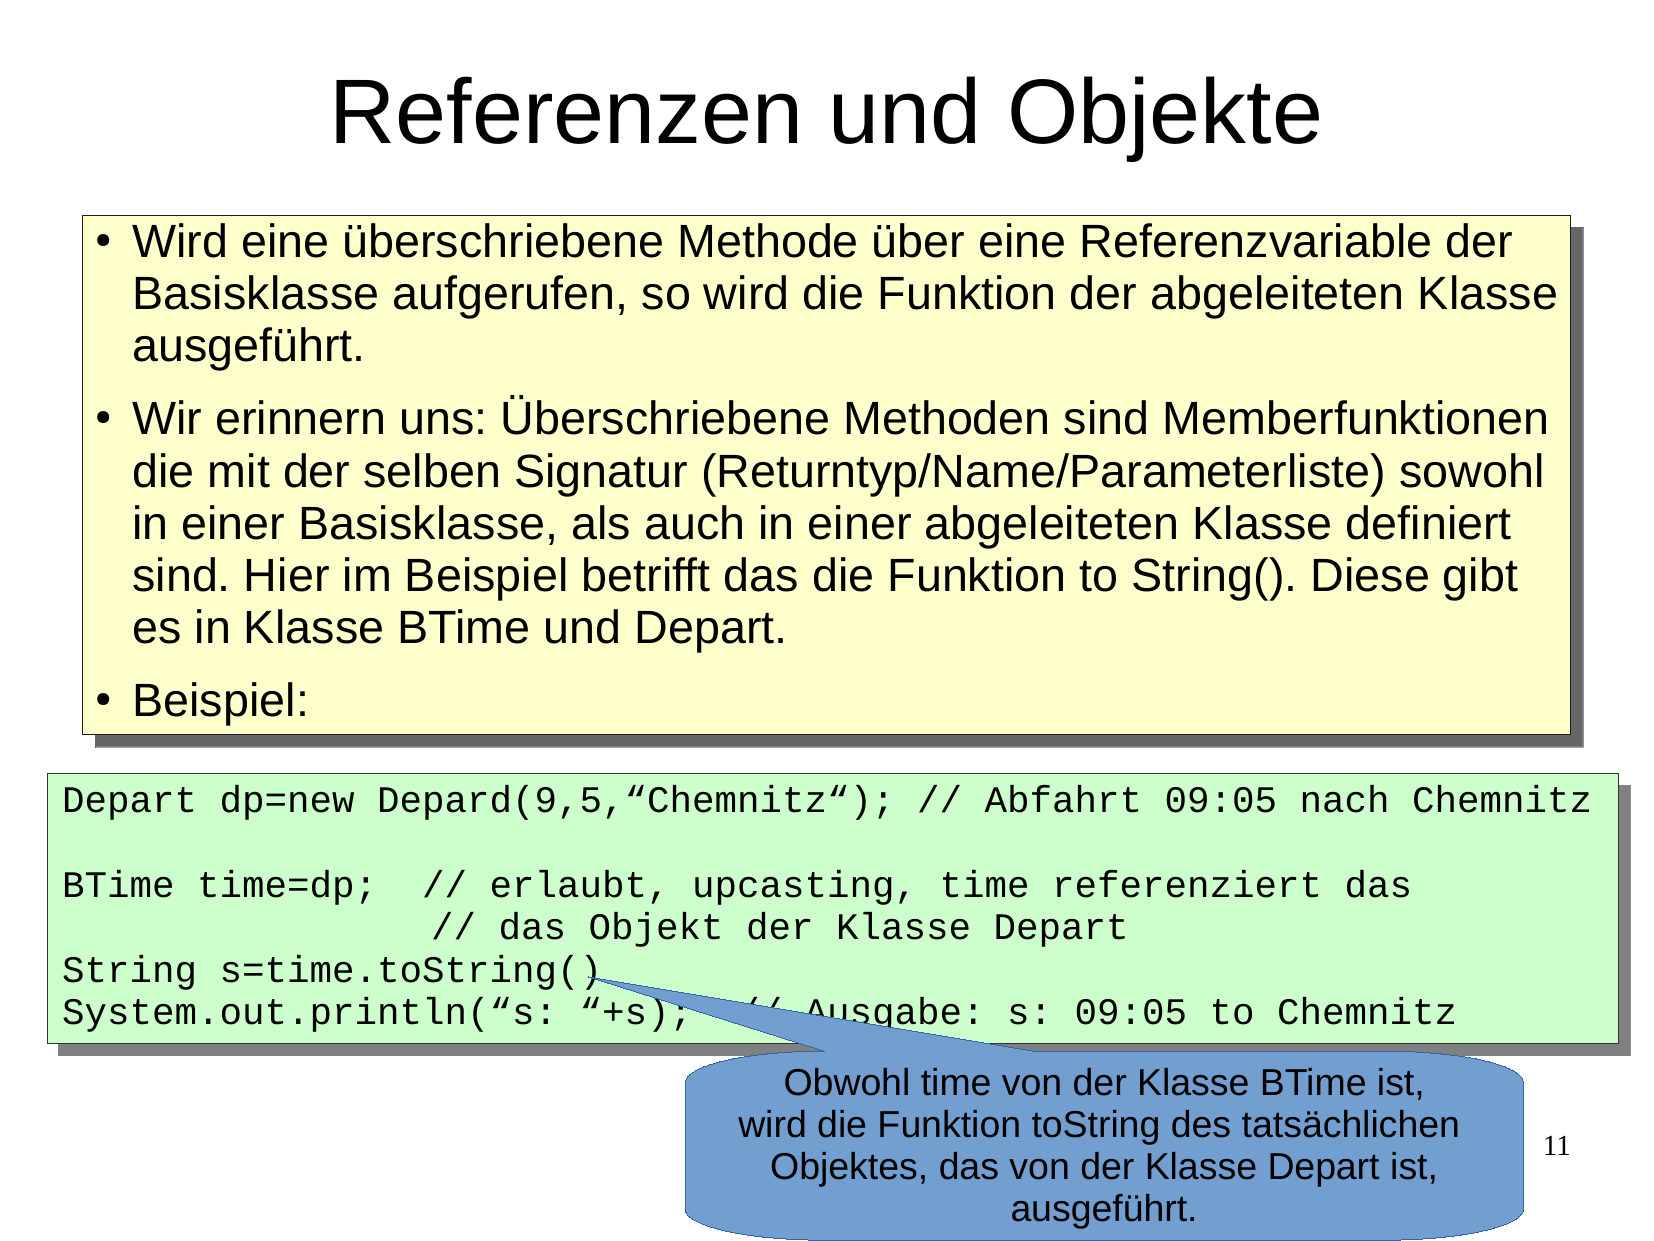

# Referenzen und Objekte
Wird eine überschriebene Methode über eine Referenzvariable der Basisklasse aufgerufen, so wird die Funktion der abgeleiteten Klasse ausgeführt.
Wir erinnern uns: Überschriebene Methoden sind Memberfunktionen die mit der selben Signatur (Returntyp/Name/Parameterliste) sowohl in einer Basisklasse, als auch in einer abgeleiteten Klasse definiert sind. Hier im Beispiel betrifft das die Funktion to String(). Diese gibt es in Klasse BTime und Depart.
Beispiel:
Depart dp=new Depard(9,5,“Chemnitz“); // Abfahrt 09:05 nach Chemnitz
BTime time=dp; // erlaubt, upcasting, time referenziert das
					// das Objekt der Klasse Depart
String s=time.toString()
System.out.println(“s: “+s); // Ausgabe: s: 09:05 to Chemnitz
Obwohl time von der Klasse BTime ist,
wird die Funktion toString des tatsächlichen
Objektes, das von der Klasse Depart ist,
ausgeführt.
11